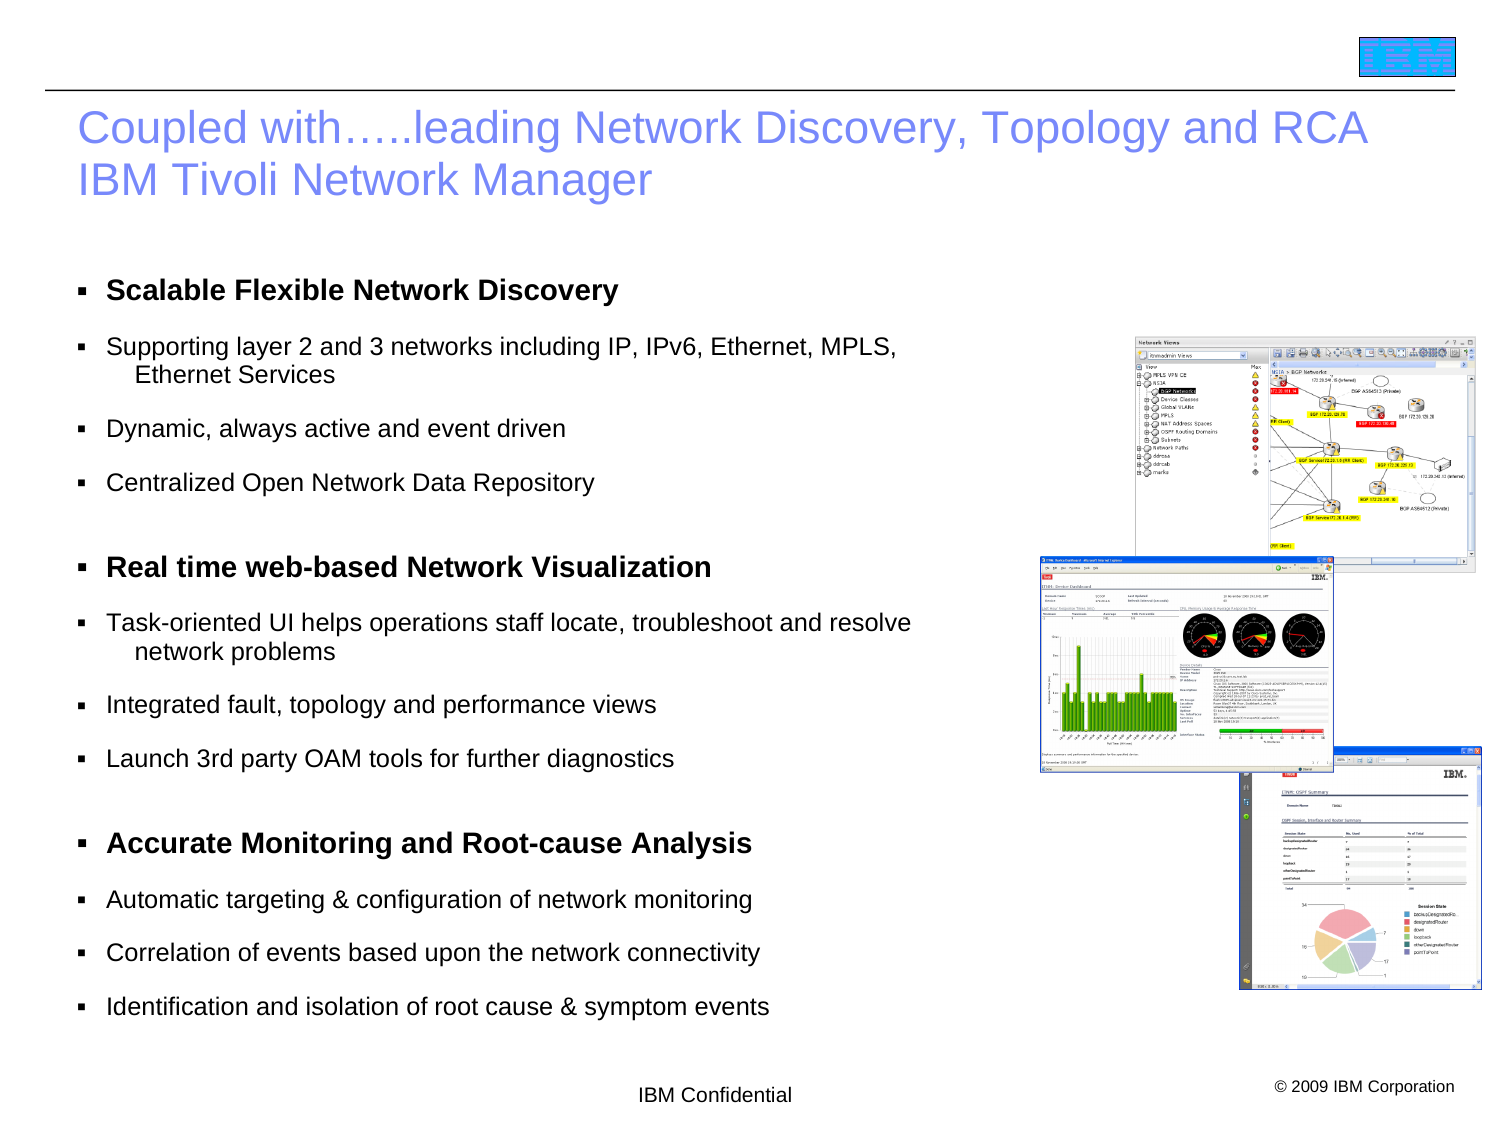

# Coupled with…..leading Network Discovery, Topology and RCA IBM Tivoli Network Manager
Scalable Flexible Network Discovery
Supporting layer 2 and 3 networks including IP, IPv6, Ethernet, MPLS, Ethernet Services
Dynamic, always active and event driven
Centralized Open Network Data Repository
Real time web-based Network Visualization
Task-oriented UI helps operations staff locate, troubleshoot and resolve network problems
Integrated fault, topology and performance views
Launch 3rd party OAM tools for further diagnostics
Accurate Monitoring and Root-cause Analysis
Automatic targeting & configuration of network monitoring
Correlation of events based upon the network connectivity
Identification and isolation of root cause & symptom events